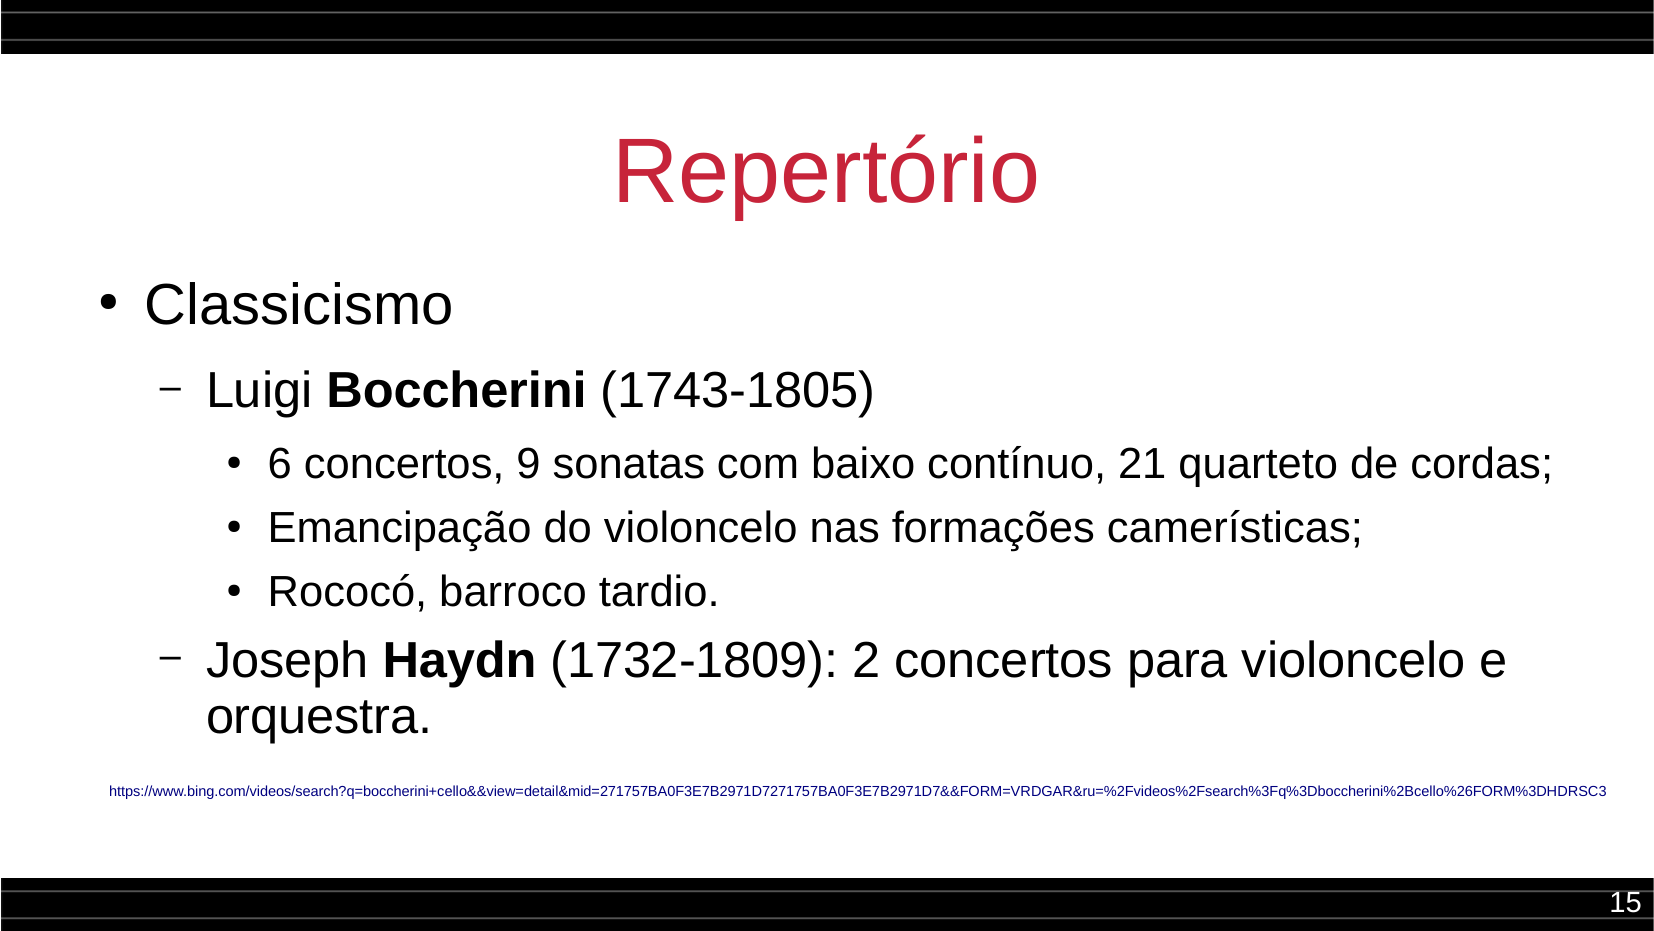

# Repertório
Classicismo
Luigi Boccherini (1743-1805)
6 concertos, 9 sonatas com baixo contínuo, 21 quarteto de cordas;
Emancipação do violoncelo nas formações camerísticas;
Rococó, barroco tardio.
Joseph Haydn (1732-1809): 2 concertos para violoncelo e orquestra.
https://www.bing.com/videos/search?q=boccherini+cello&&view=detail&mid=271757BA0F3E7B2971D7271757BA0F3E7B2971D7&&FORM=VRDGAR&ru=%2Fvideos%2Fsearch%3Fq%3Dboccherini%2Bcello%26FORM%3DHDRSC3